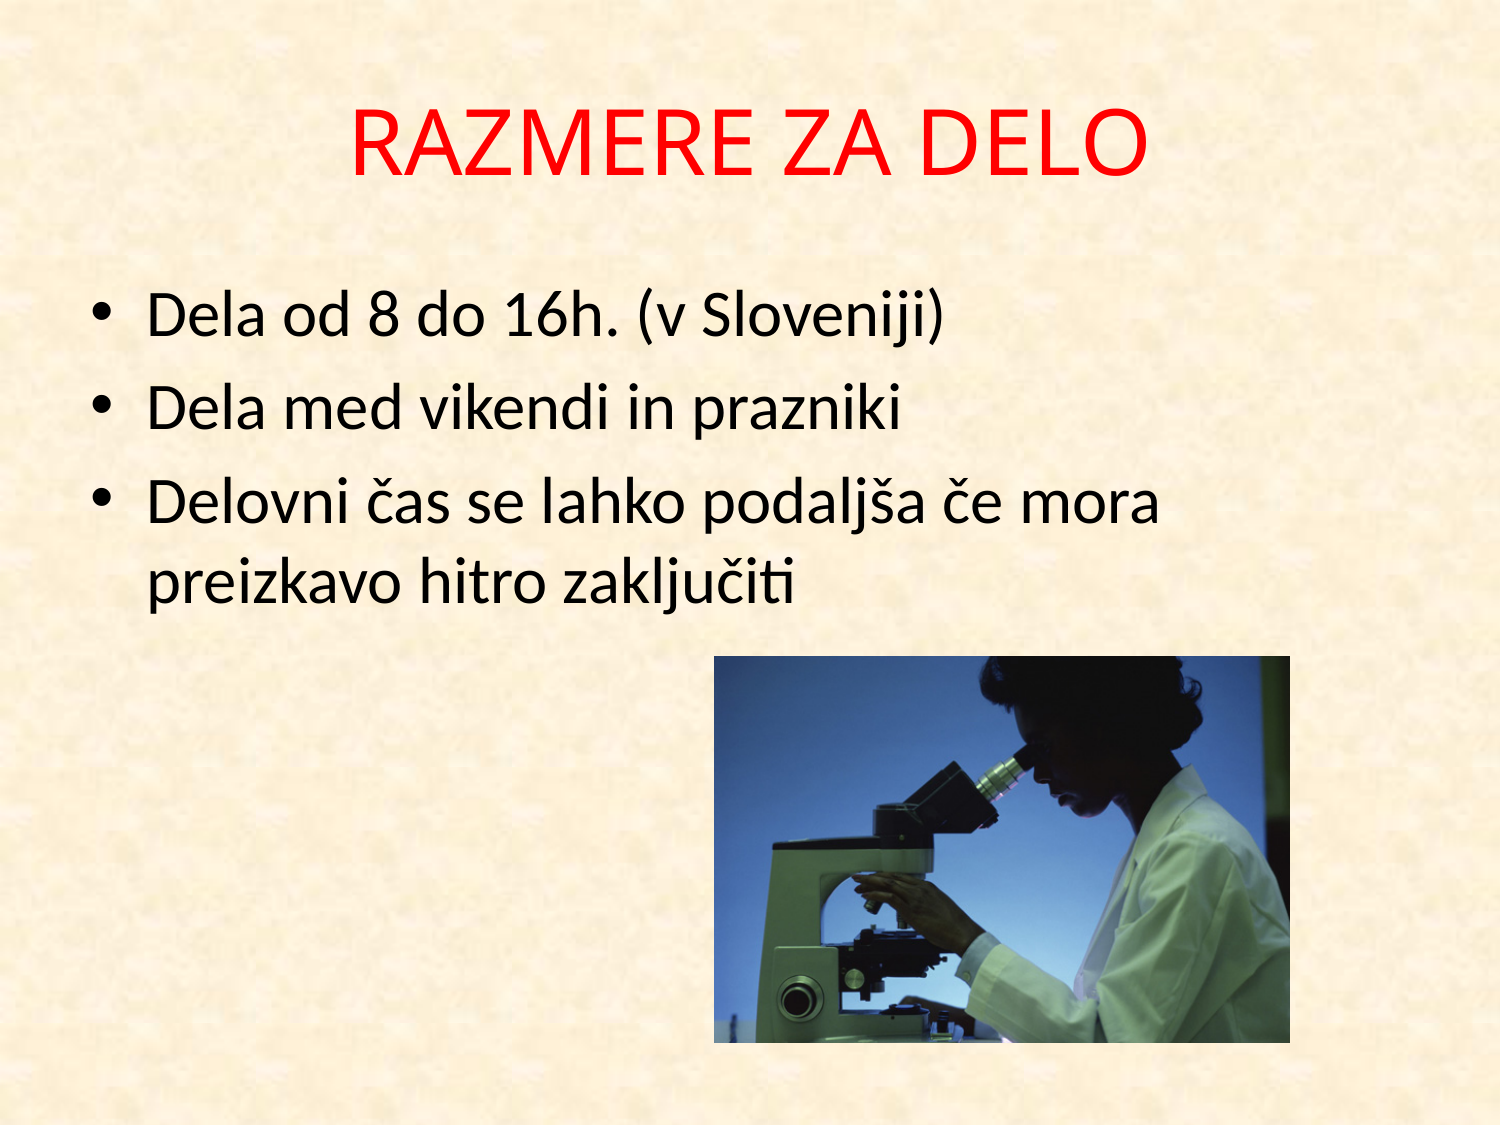

# RAZMERE ZA DELO
Dela od 8 do 16h. (v Sloveniji)
Dela med vikendi in prazniki
Delovni čas se lahko podaljša če mora preizkavo hitro zaključiti